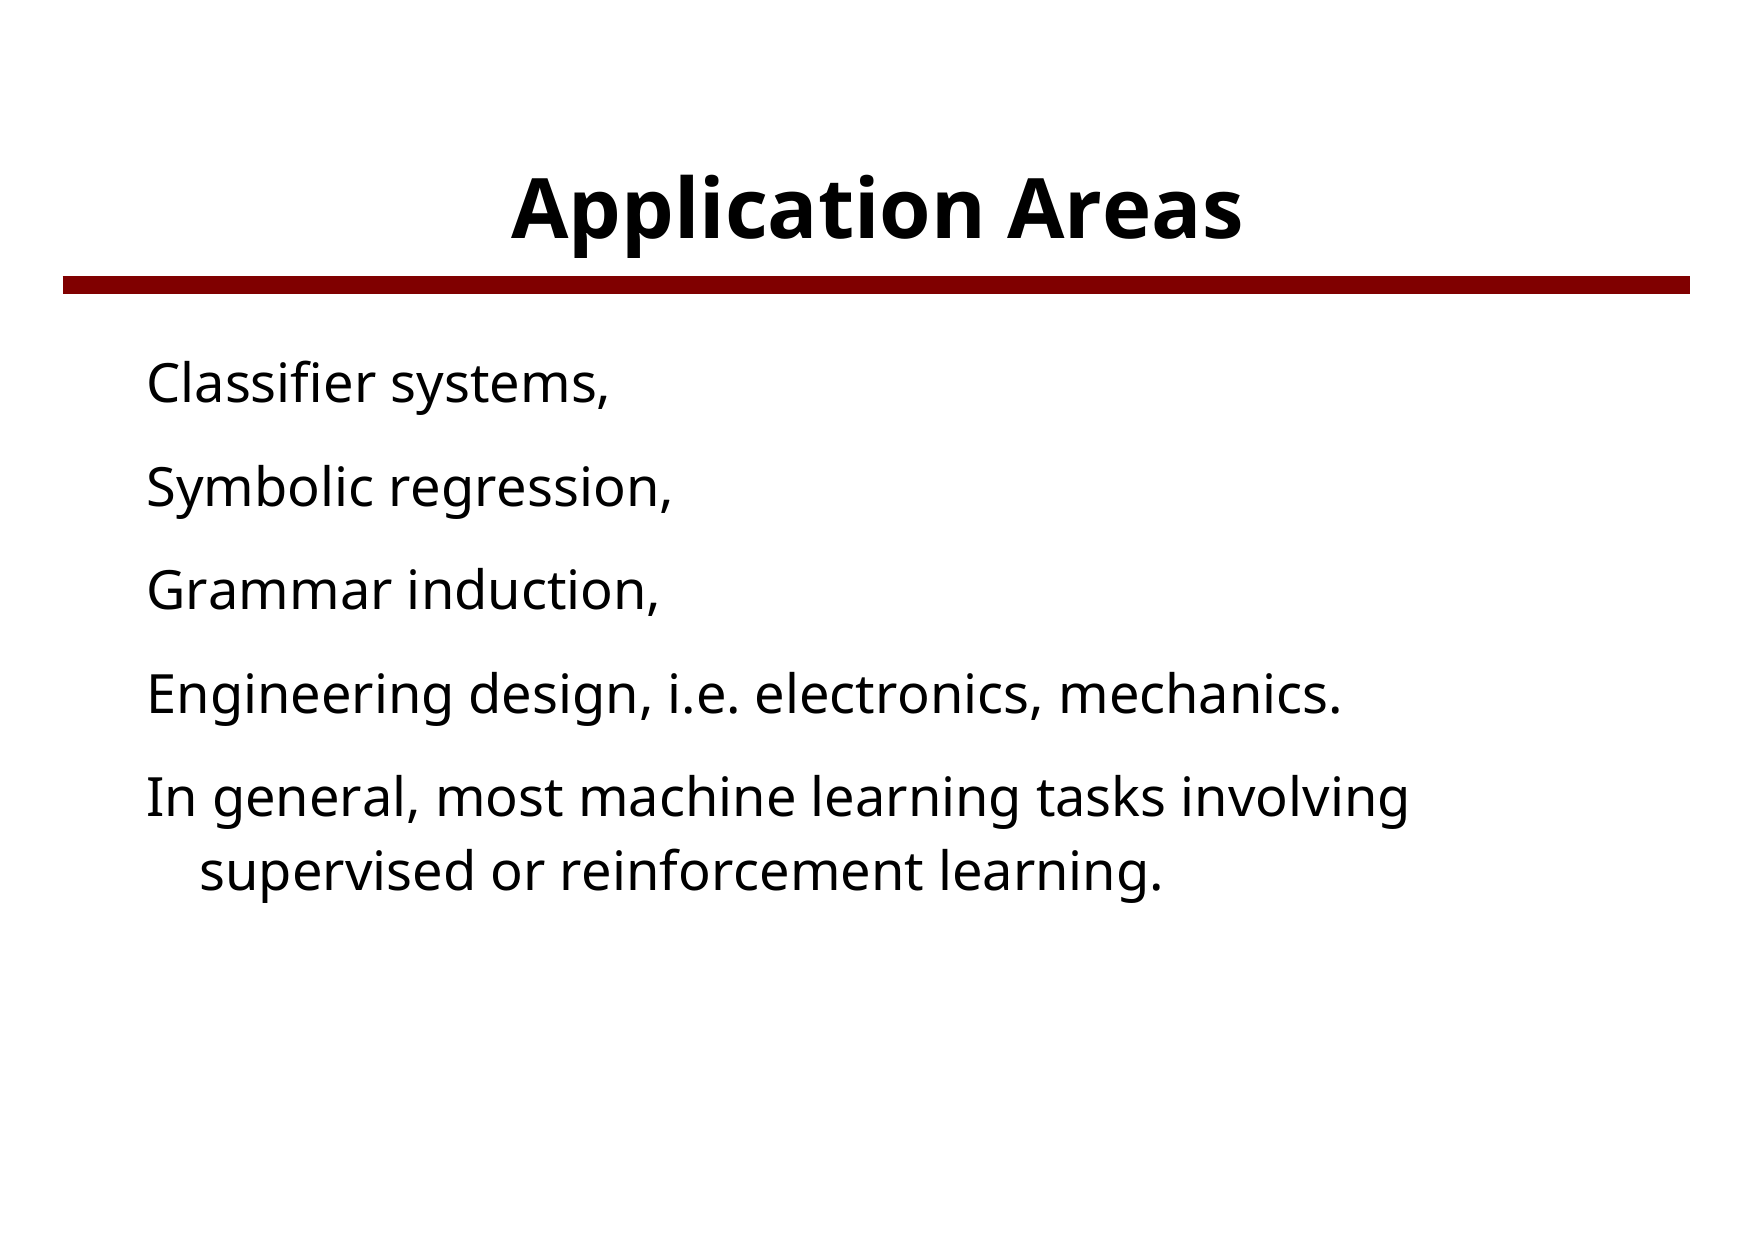

# Application Areas
Classifier systems,
Symbolic regression,
Grammar induction,
Engineering design, i.e. electronics, mechanics.
In general, most machine learning tasks involving supervised or reinforcement learning.